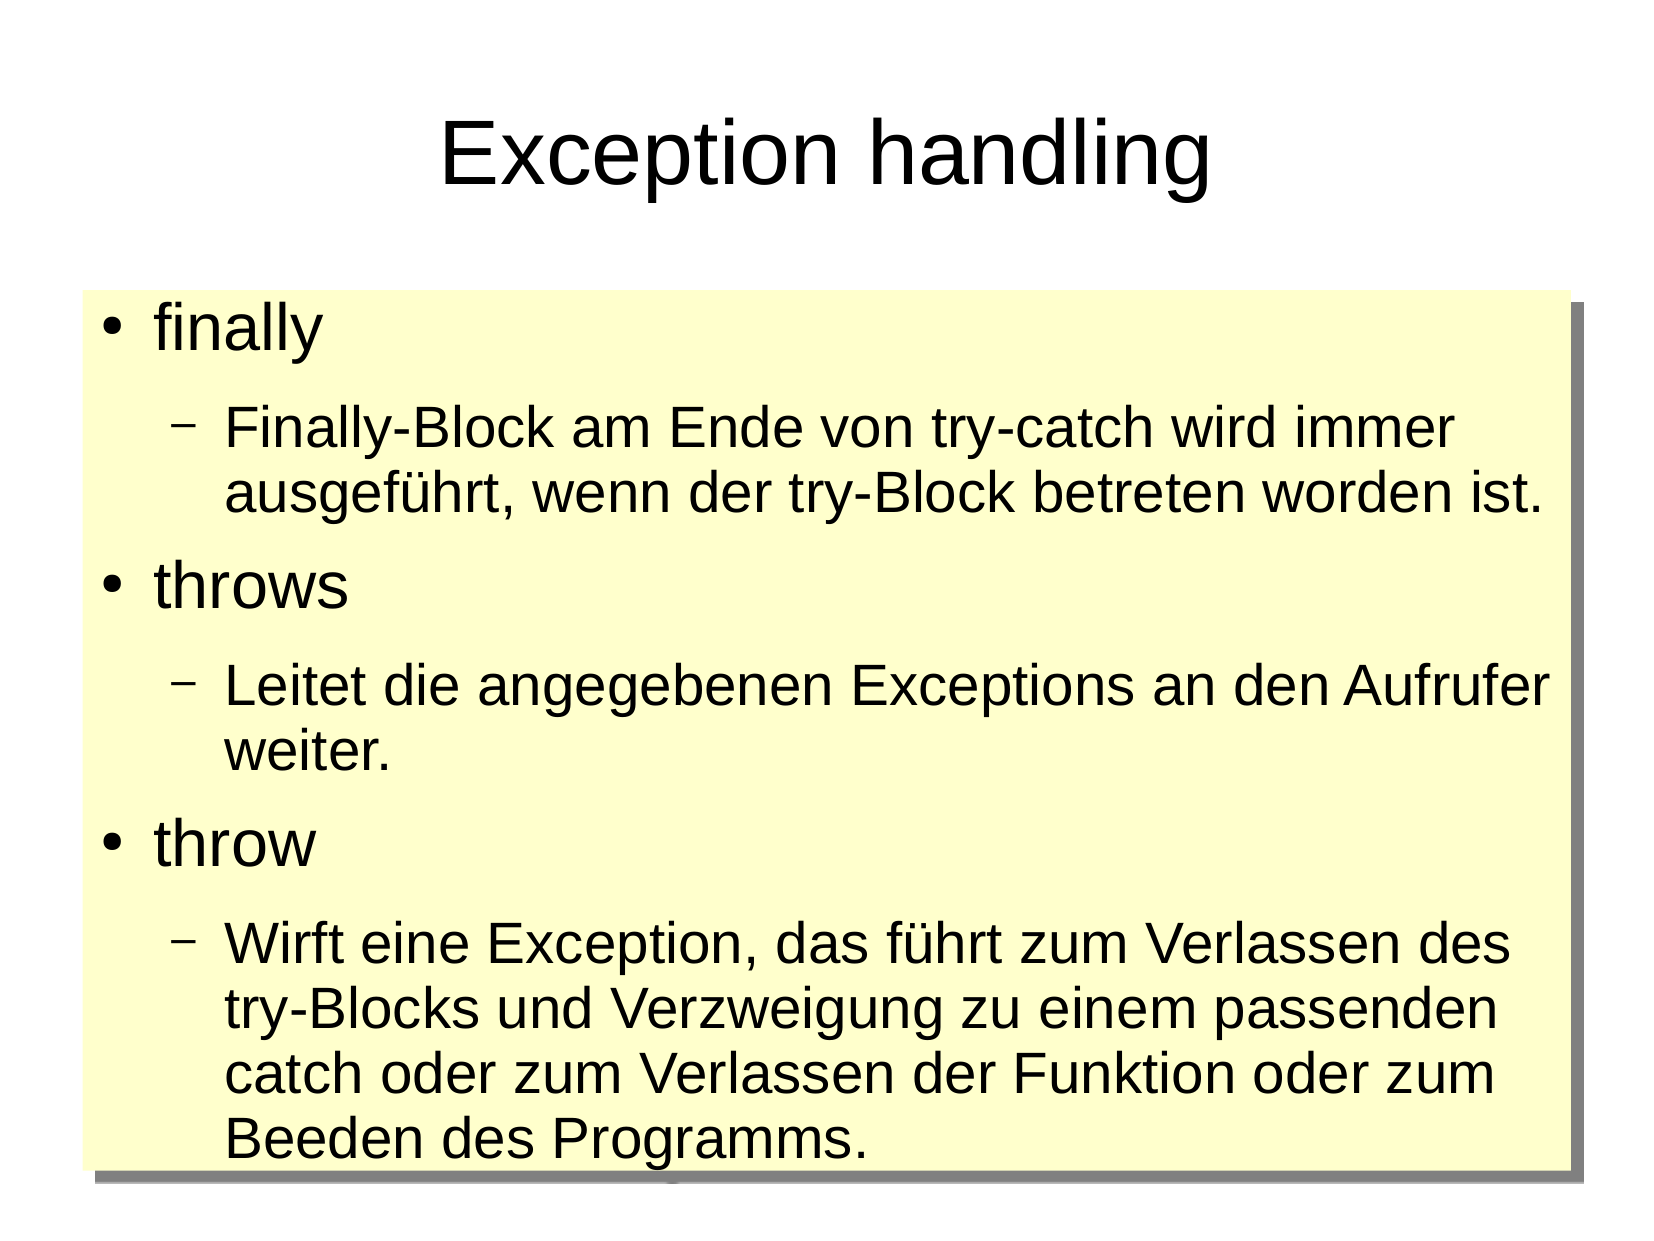

# Exception handling
finally
Finally-Block am Ende von try-catch wird immer ausgeführt, wenn der try-Block betreten worden ist.
throws
Leitet die angegebenen Exceptions an den Aufrufer weiter.
throw
Wirft eine Exception, das führt zum Verlassen des try-Blocks und Verzweigung zu einem passenden catch oder zum Verlassen der Funktion oder zum Beeden des Programms.
25